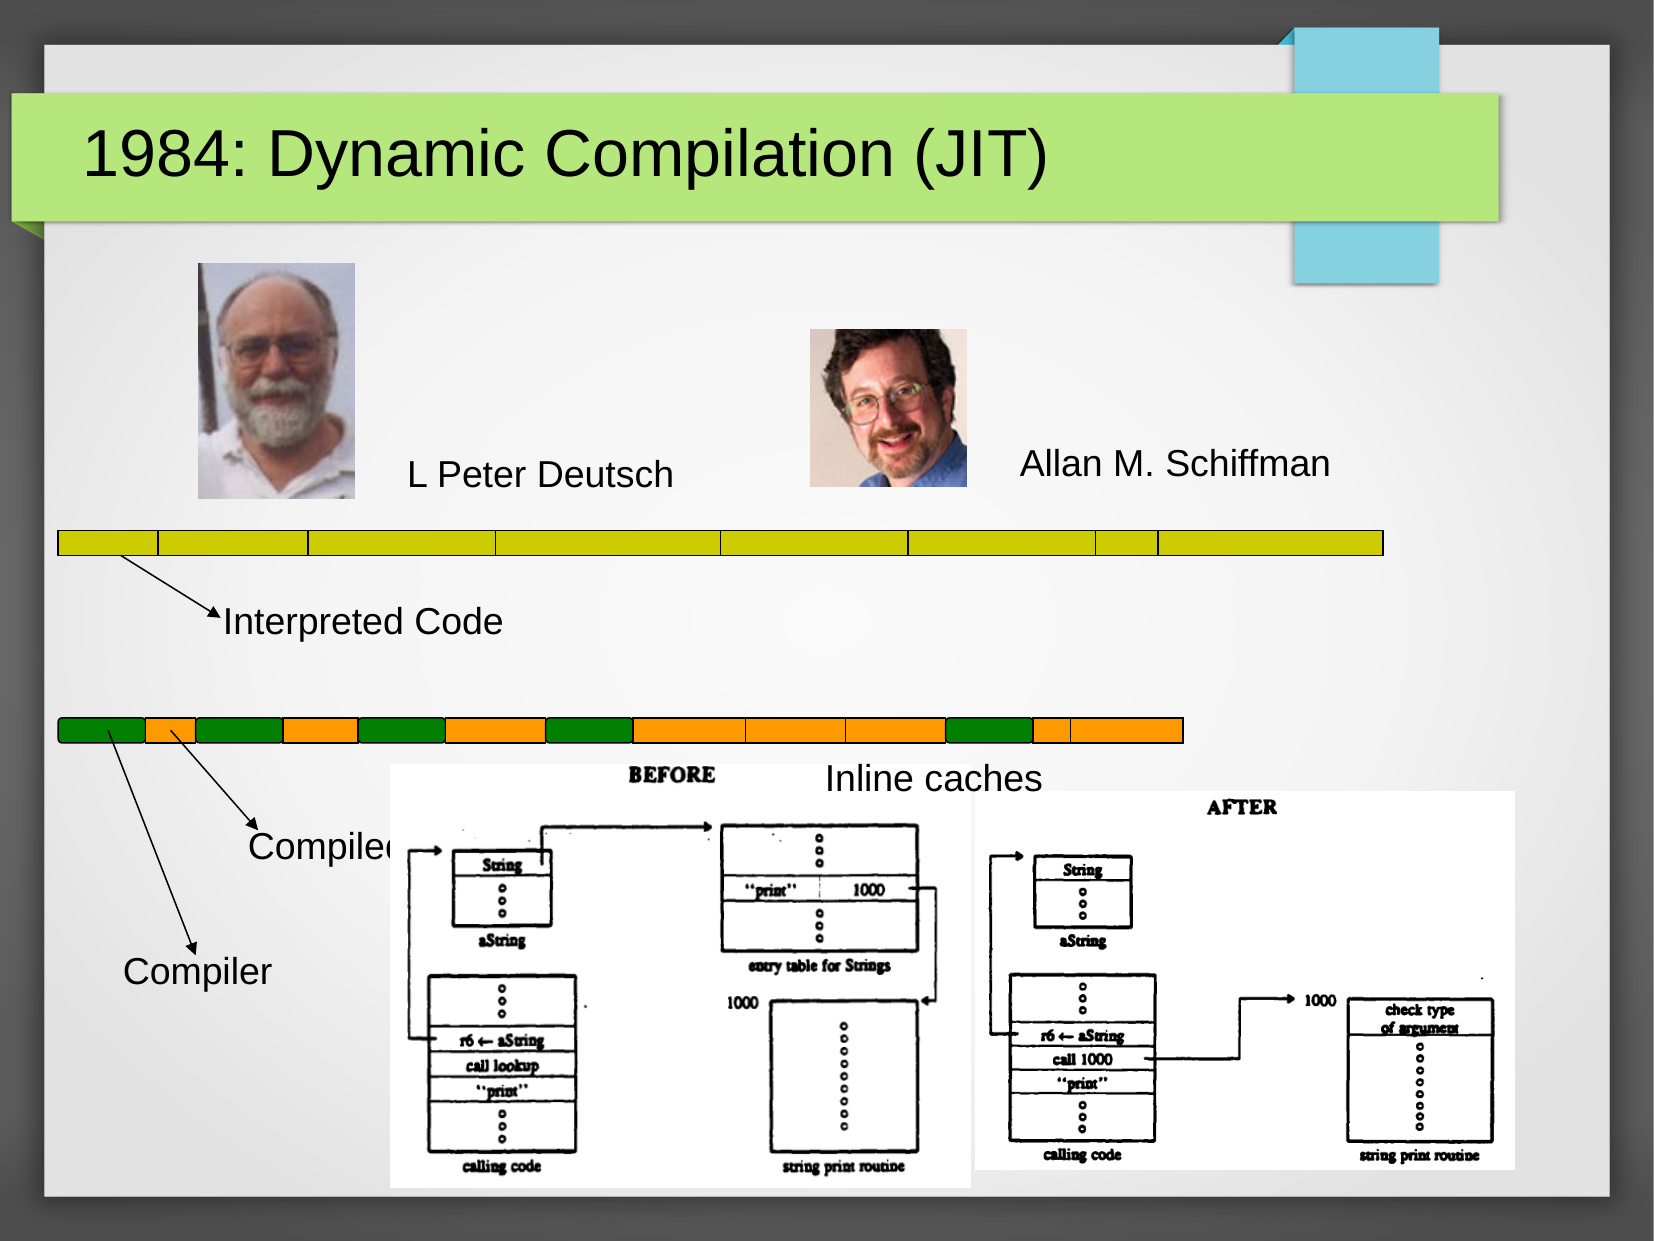

# 1984: Dynamic Compilation (JIT)
Allan M. Schiffman
L Peter Deutsch
Interpreted Code
Inline caches
Compiled Code
Compiler